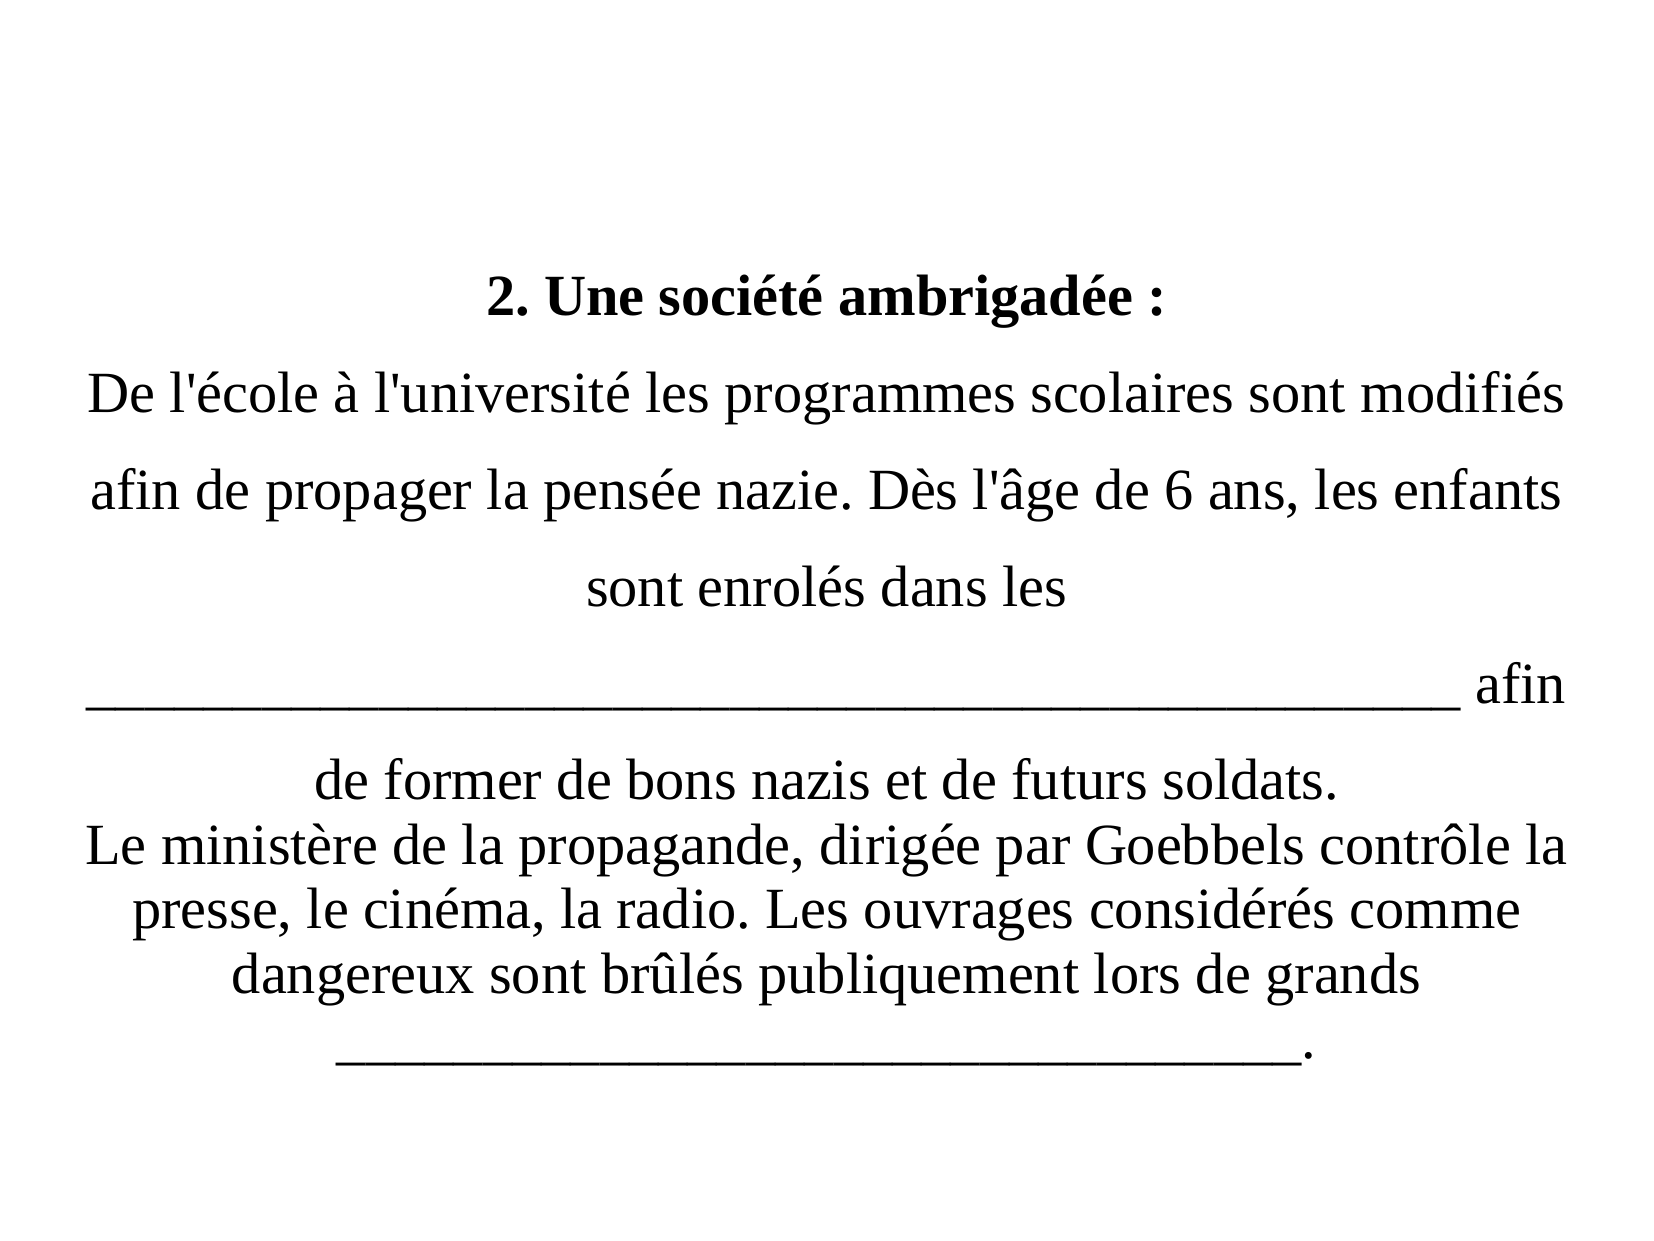

#
2. Une société ambrigadée :
De l'école à l'université les programmes scolaires sont modifiés afin de propager la pensée nazie. Dès l'âge de 6 ans, les enfants sont enrolés dans les _______________________________________________ afin de former de bons nazis et de futurs soldats.
Le ministère de la propagande, dirigée par Goebbels contrôle la presse, le cinéma, la radio. Les ouvrages considérés comme dangereux sont brûlés publiquement lors de grands _________________________________.